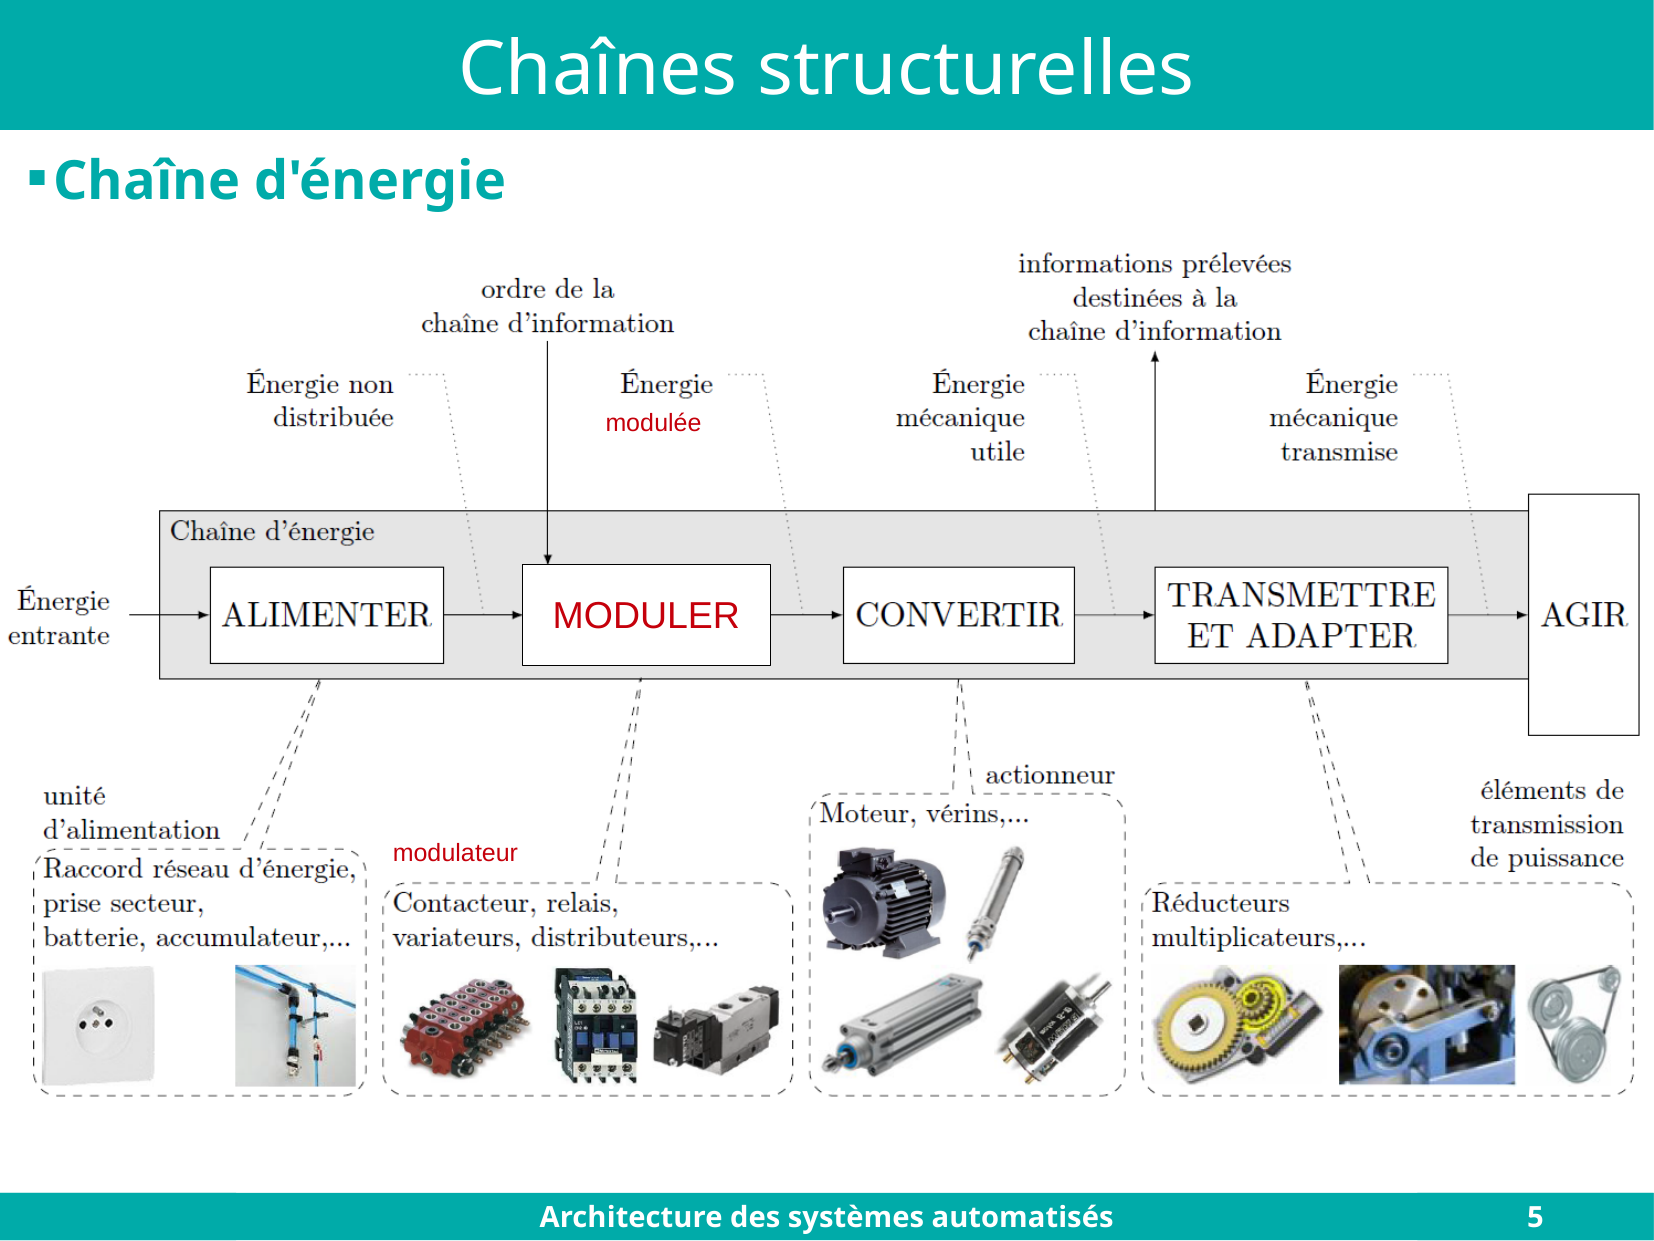

# Chaînes structurelles
Chaîne d'énergie
modulée
MODULER
modulateur
Architecture des systèmes automatisés
5